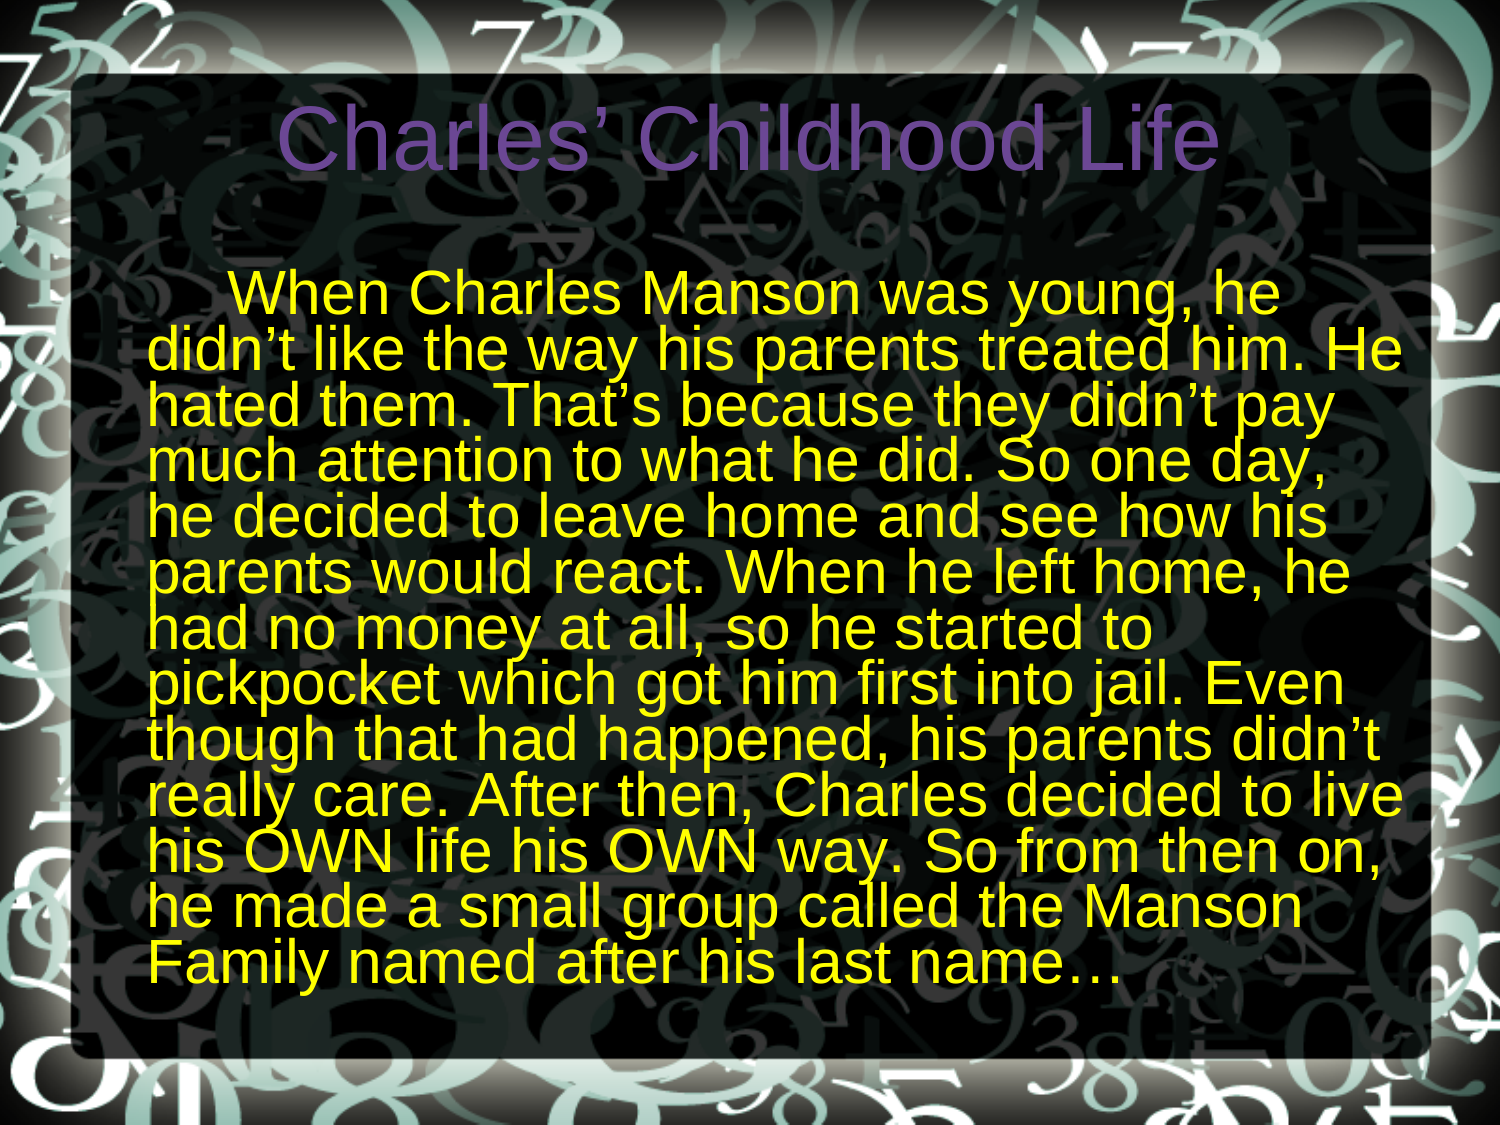

# Charles’ Childhood Life
 When Charles Manson was young, he didn’t like the way his parents treated him. He hated them. That’s because they didn’t pay much attention to what he did. So one day, he decided to leave home and see how his parents would react. When he left home, he had no money at all, so he started to pickpocket which got him first into jail. Even though that had happened, his parents didn’t really care. After then, Charles decided to live his OWN life his OWN way. So from then on, he made a small group called the Manson Family named after his last name…